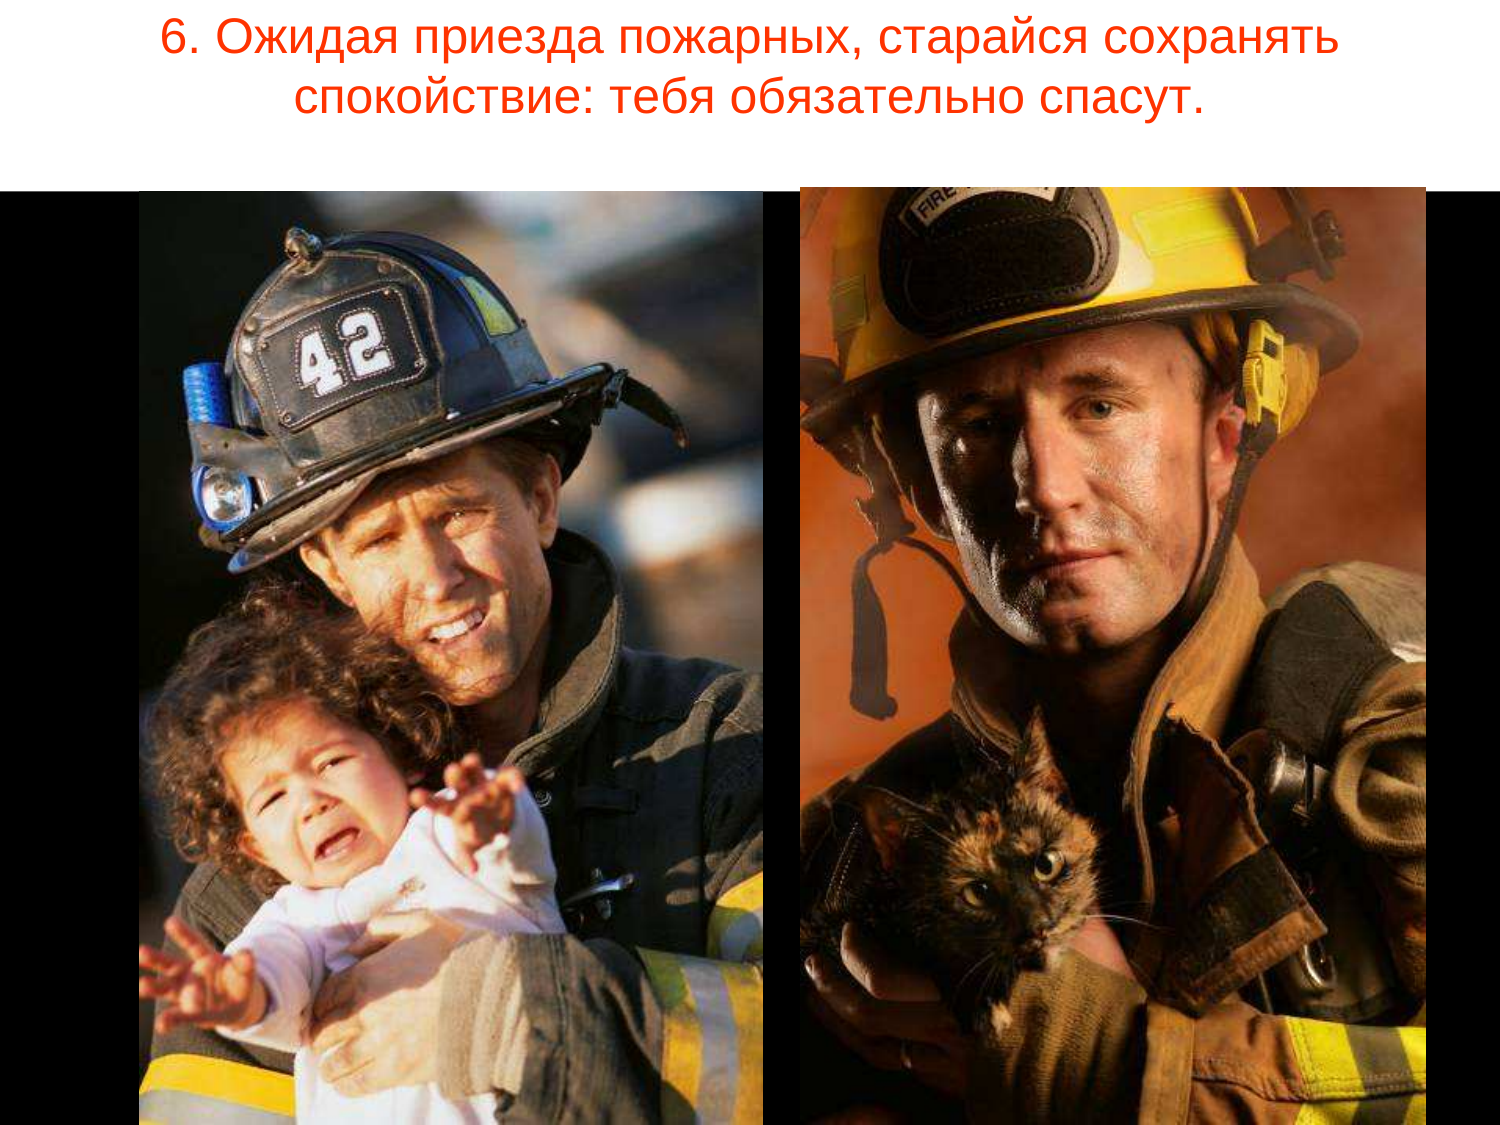

# 6. Ожидая приезда пожарных, старайся сохранять спокойствие: тебя обязательно спасут.